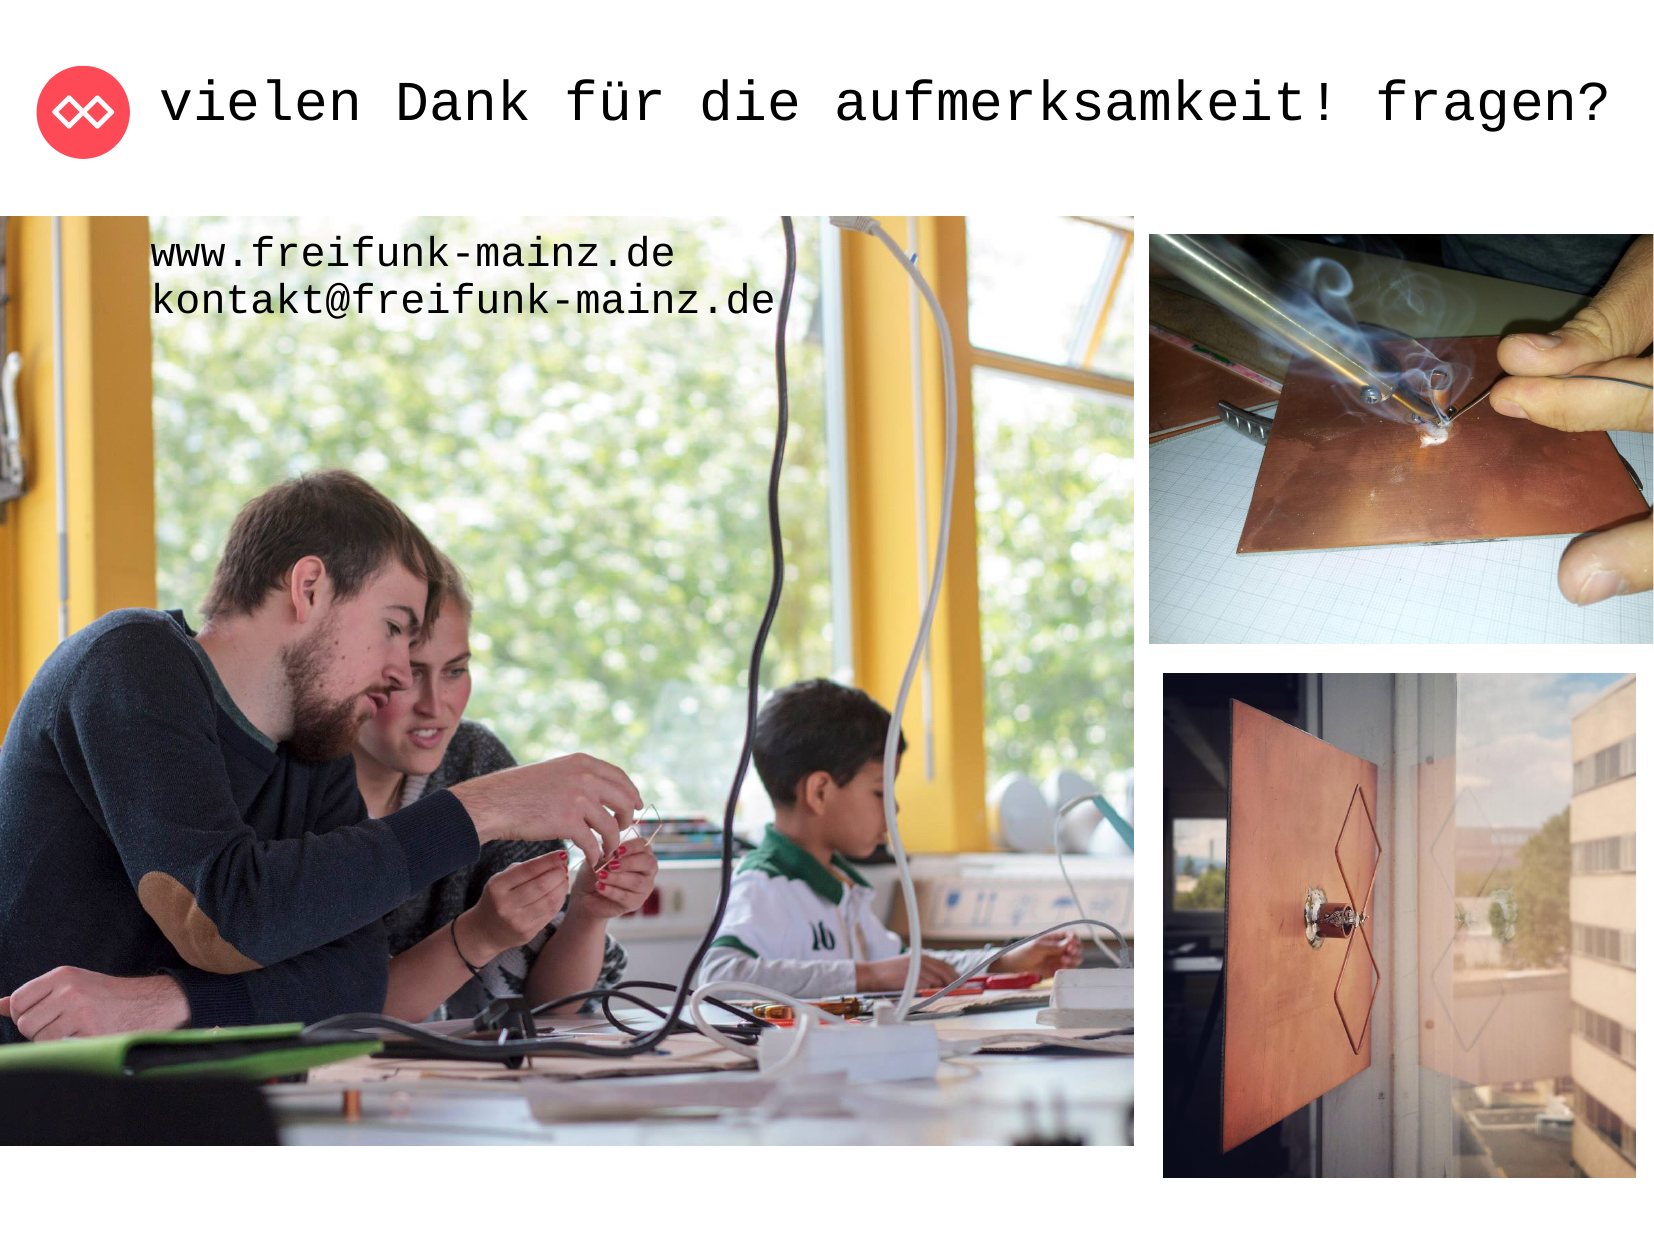

# vielen Dank für die aufmerksamkeit! fragen?
www.freifunk-mainz.de
kontakt@freifunk-mainz.de